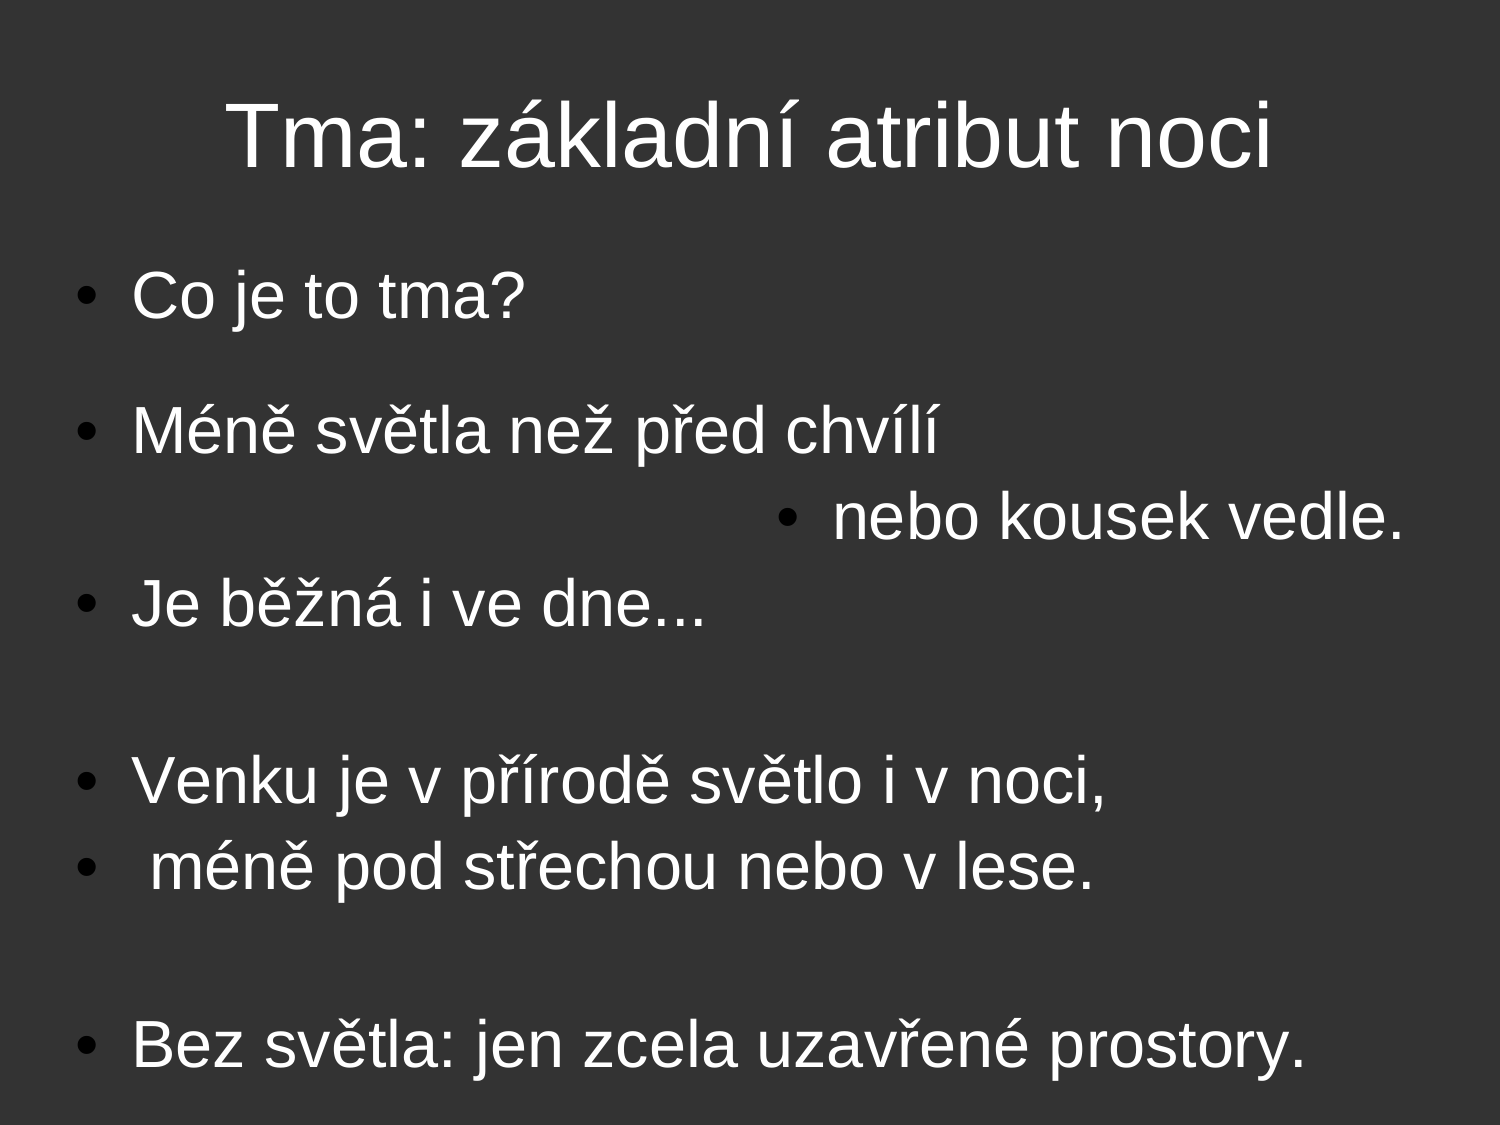

# Tma: základní atribut noci
Co je to tma?
Méně světla než před chvílí
nebo kousek vedle.
Je běžná i ve dne...
Venku je v přírodě světlo i v noci,
 méně pod střechou nebo v lese.
Bez světla: jen zcela uzavřené prostory.